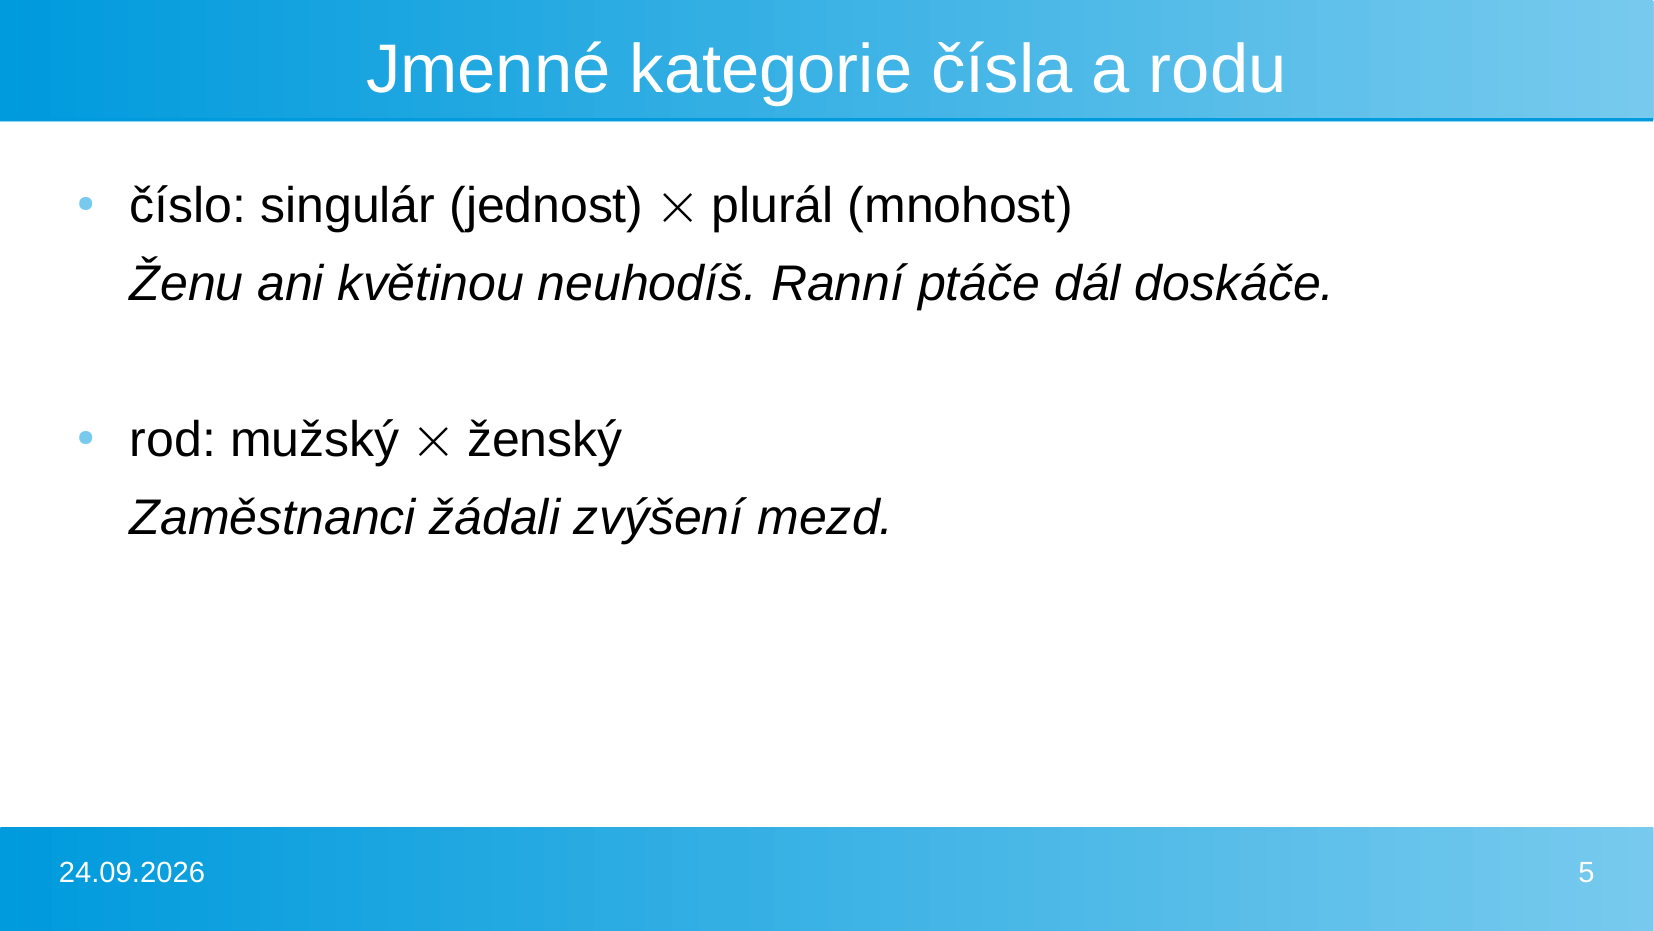

# Jmenné kategorie čísla a rodu
číslo: singulár (jednost)  plurál (mnohost)
Ženu ani květinou neuhodíš. Ranní ptáče dál doskáče.
rod: mužský  ženský
Zaměstnanci žádali zvýšení mezd.
5